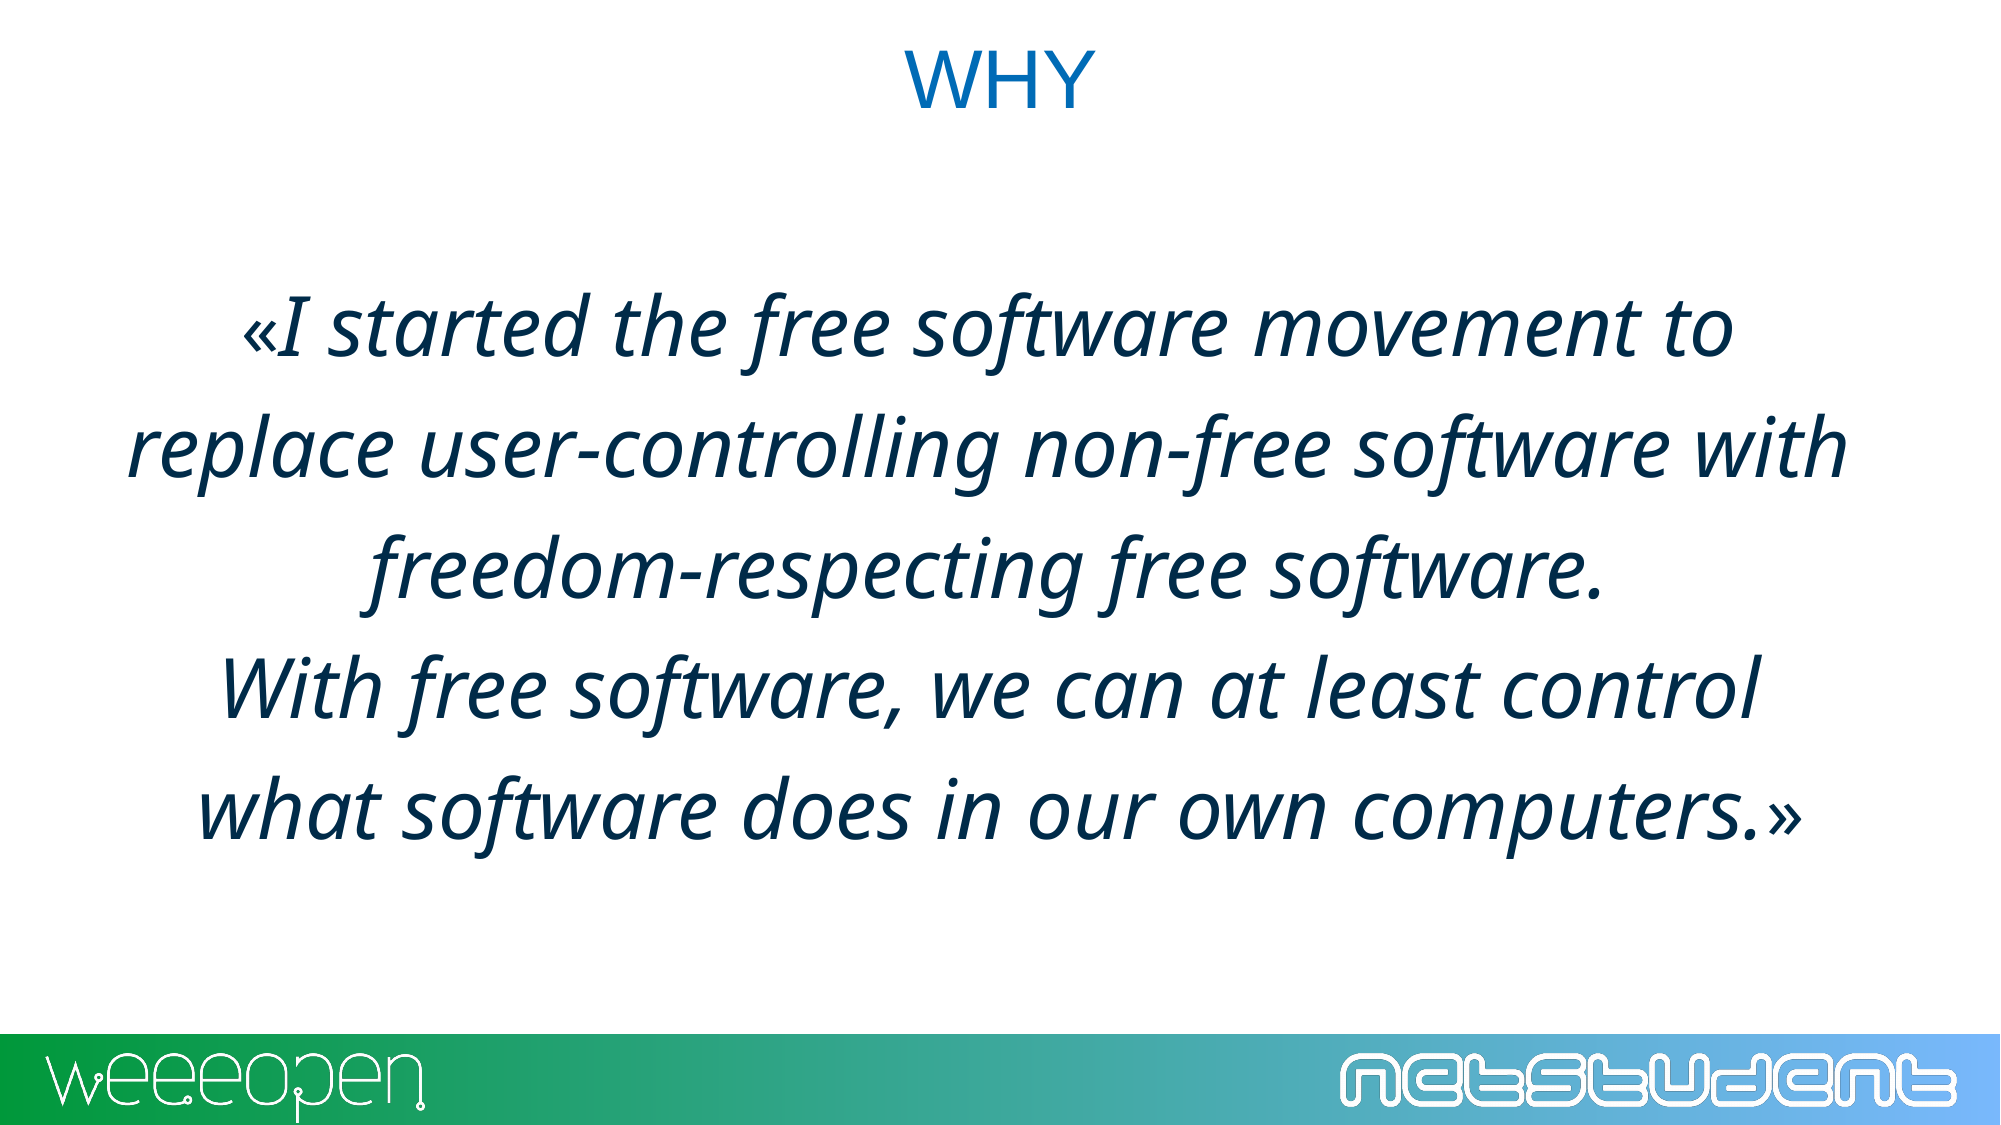

WHY
«I started the free software movement to
replace user-controlling non-free software with
freedom-respecting free software.
With free software, we can at least control
what software does in our own computers.»